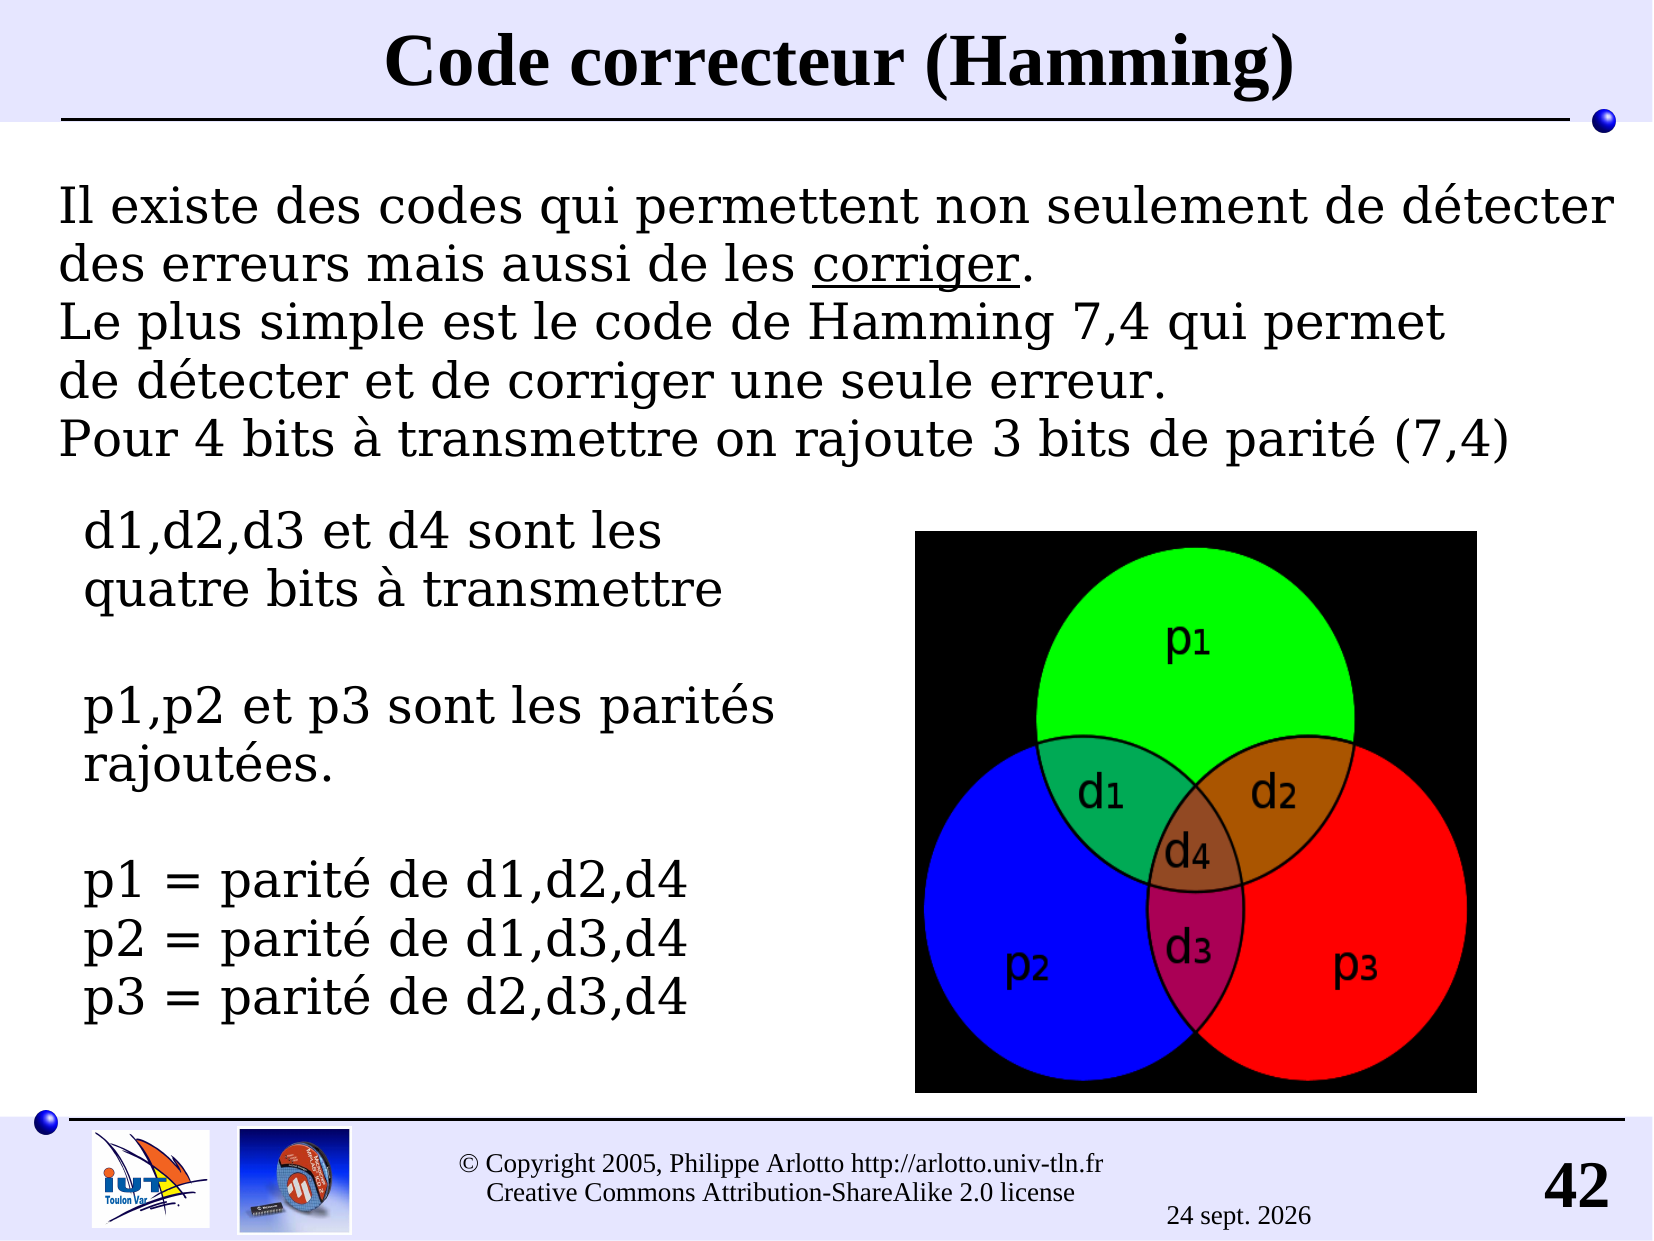

# Code correcteur (Hamming)
Il existe des codes qui permettent non seulement de détecter
des erreurs mais aussi de les corriger.
Le plus simple est le code de Hamming 7,4 qui permet
de détecter et de corriger une seule erreur.
Pour 4 bits à transmettre on rajoute 3 bits de parité (7,4)
d1,d2,d3 et d4 sont les
quatre bits à transmettre
p1,p2 et p3 sont les parités
rajoutées.
p1 = parité de d1,d2,d4
p2 = parité de d1,d3,d4
p3 = parité de d2,d3,d4